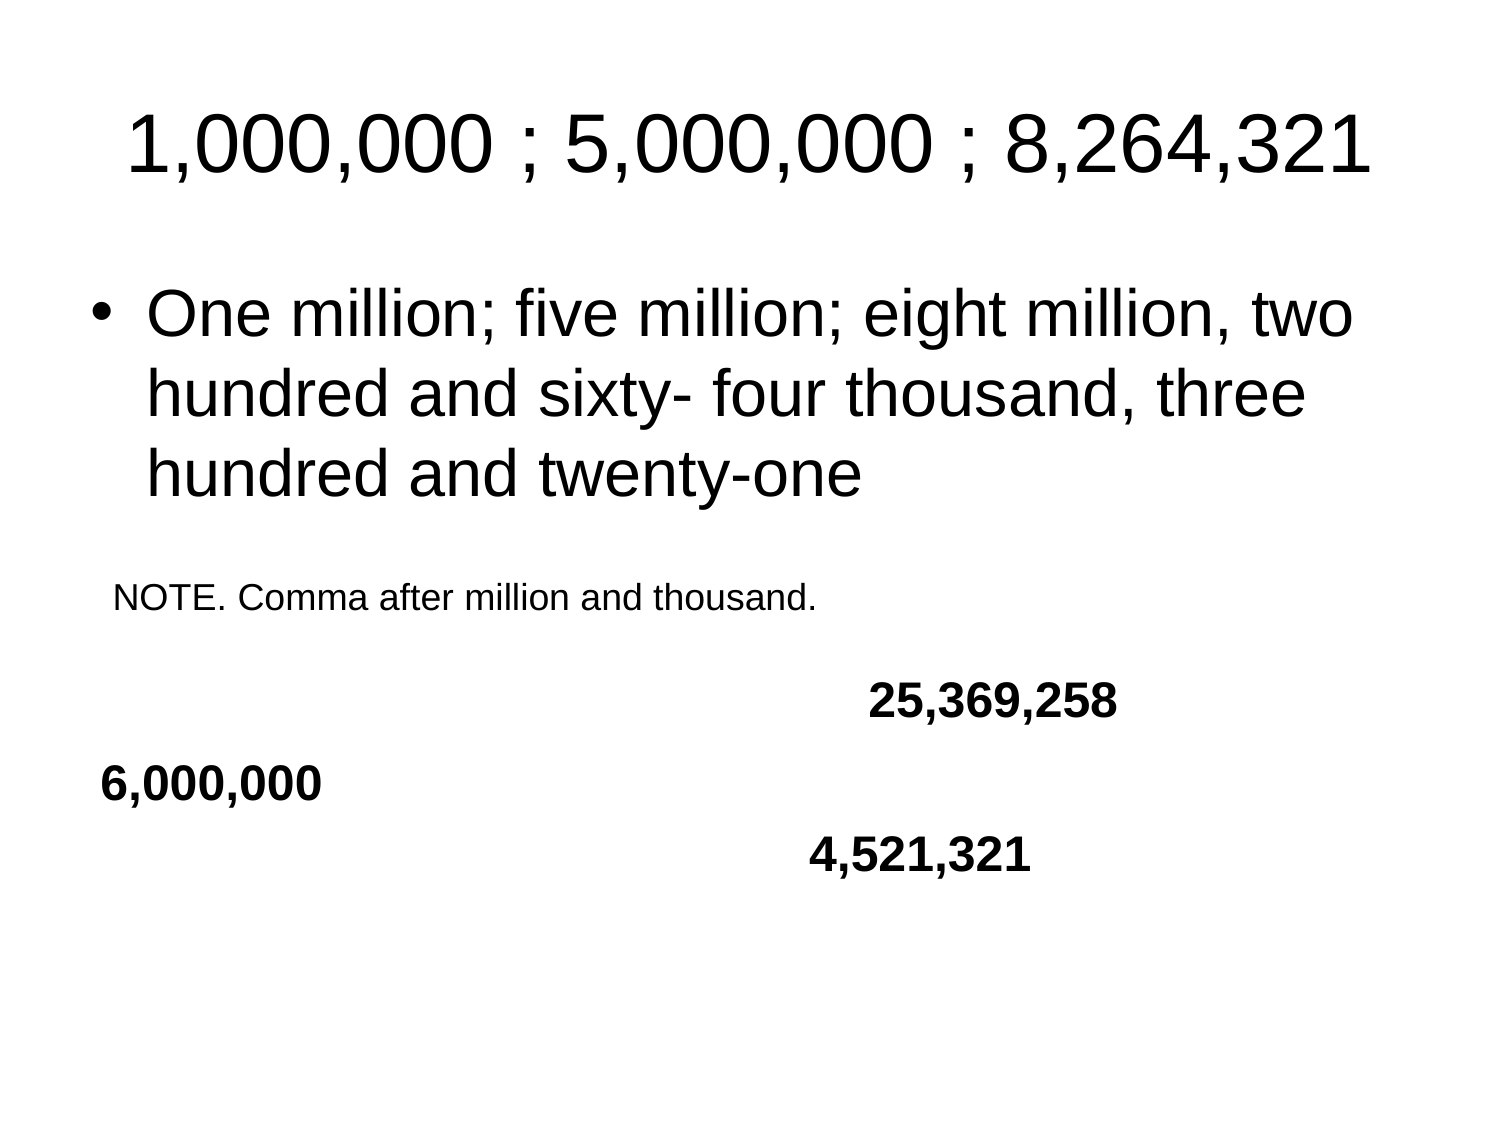

# 1,000,000 ; 5,000,000 ; 8,264,321
One million; five million; eight million, two hundred and sixty- four thousand, three hundred and twenty-one
NOTE. Comma after million and thousand.
25,369,258
6,000,000
4,521,321